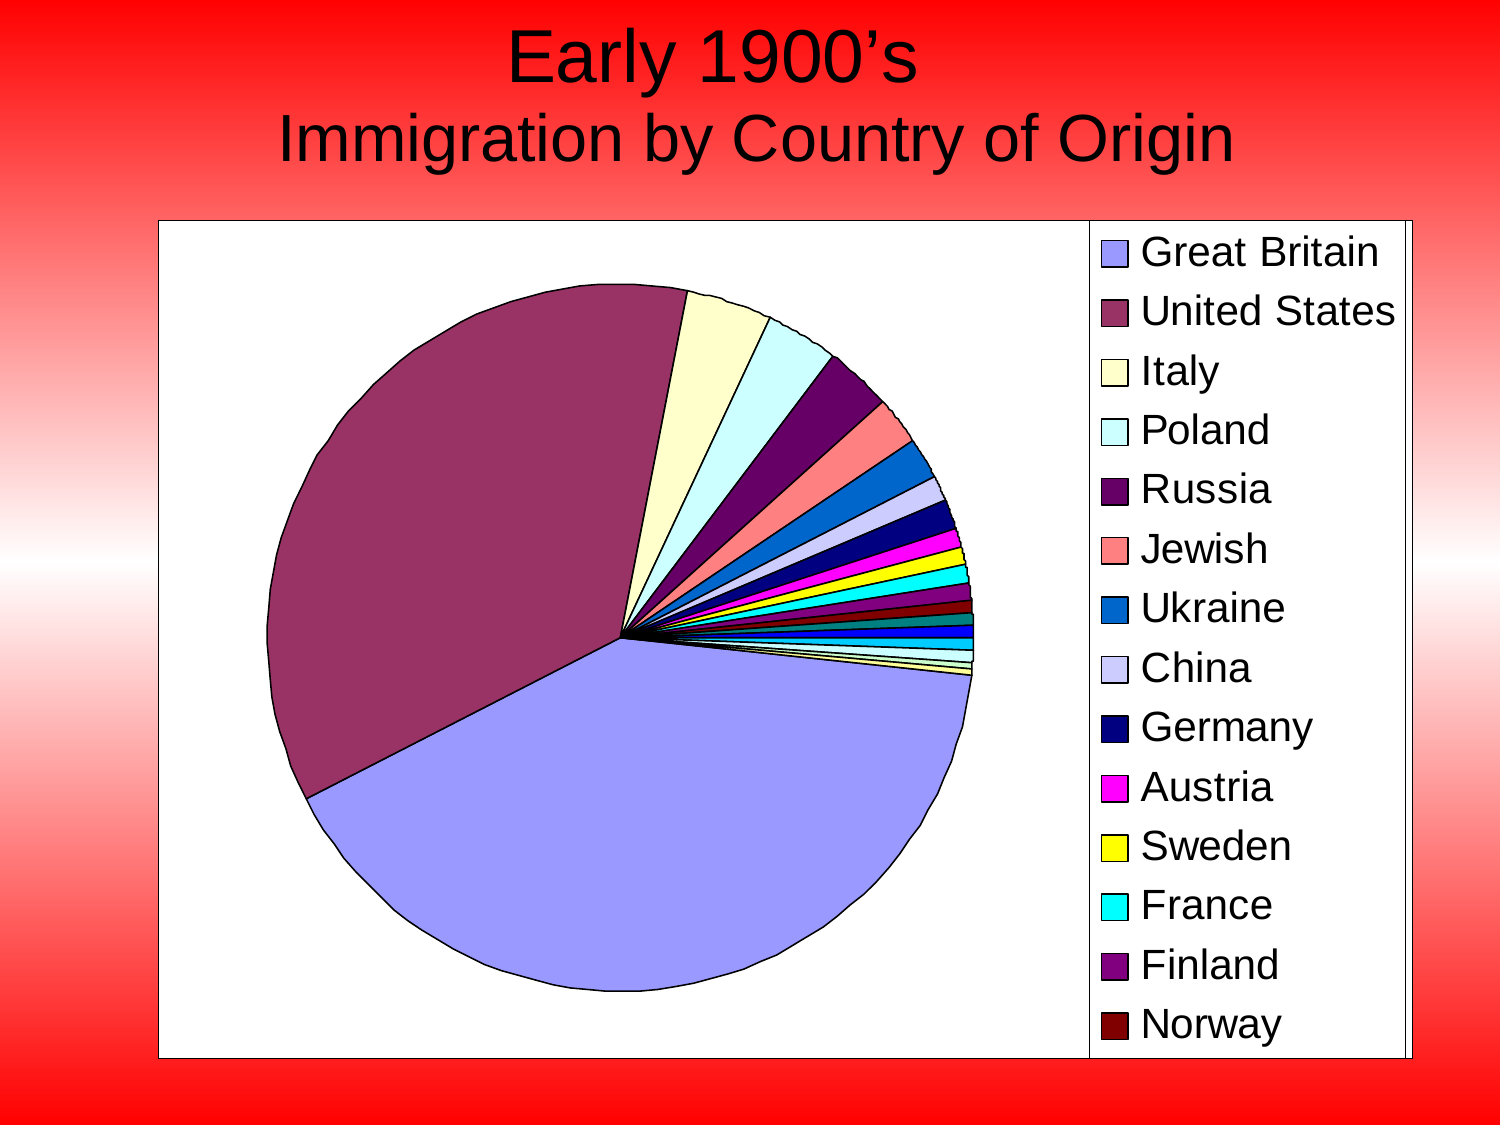

Early 1900’s
Immigration by Country of Origin